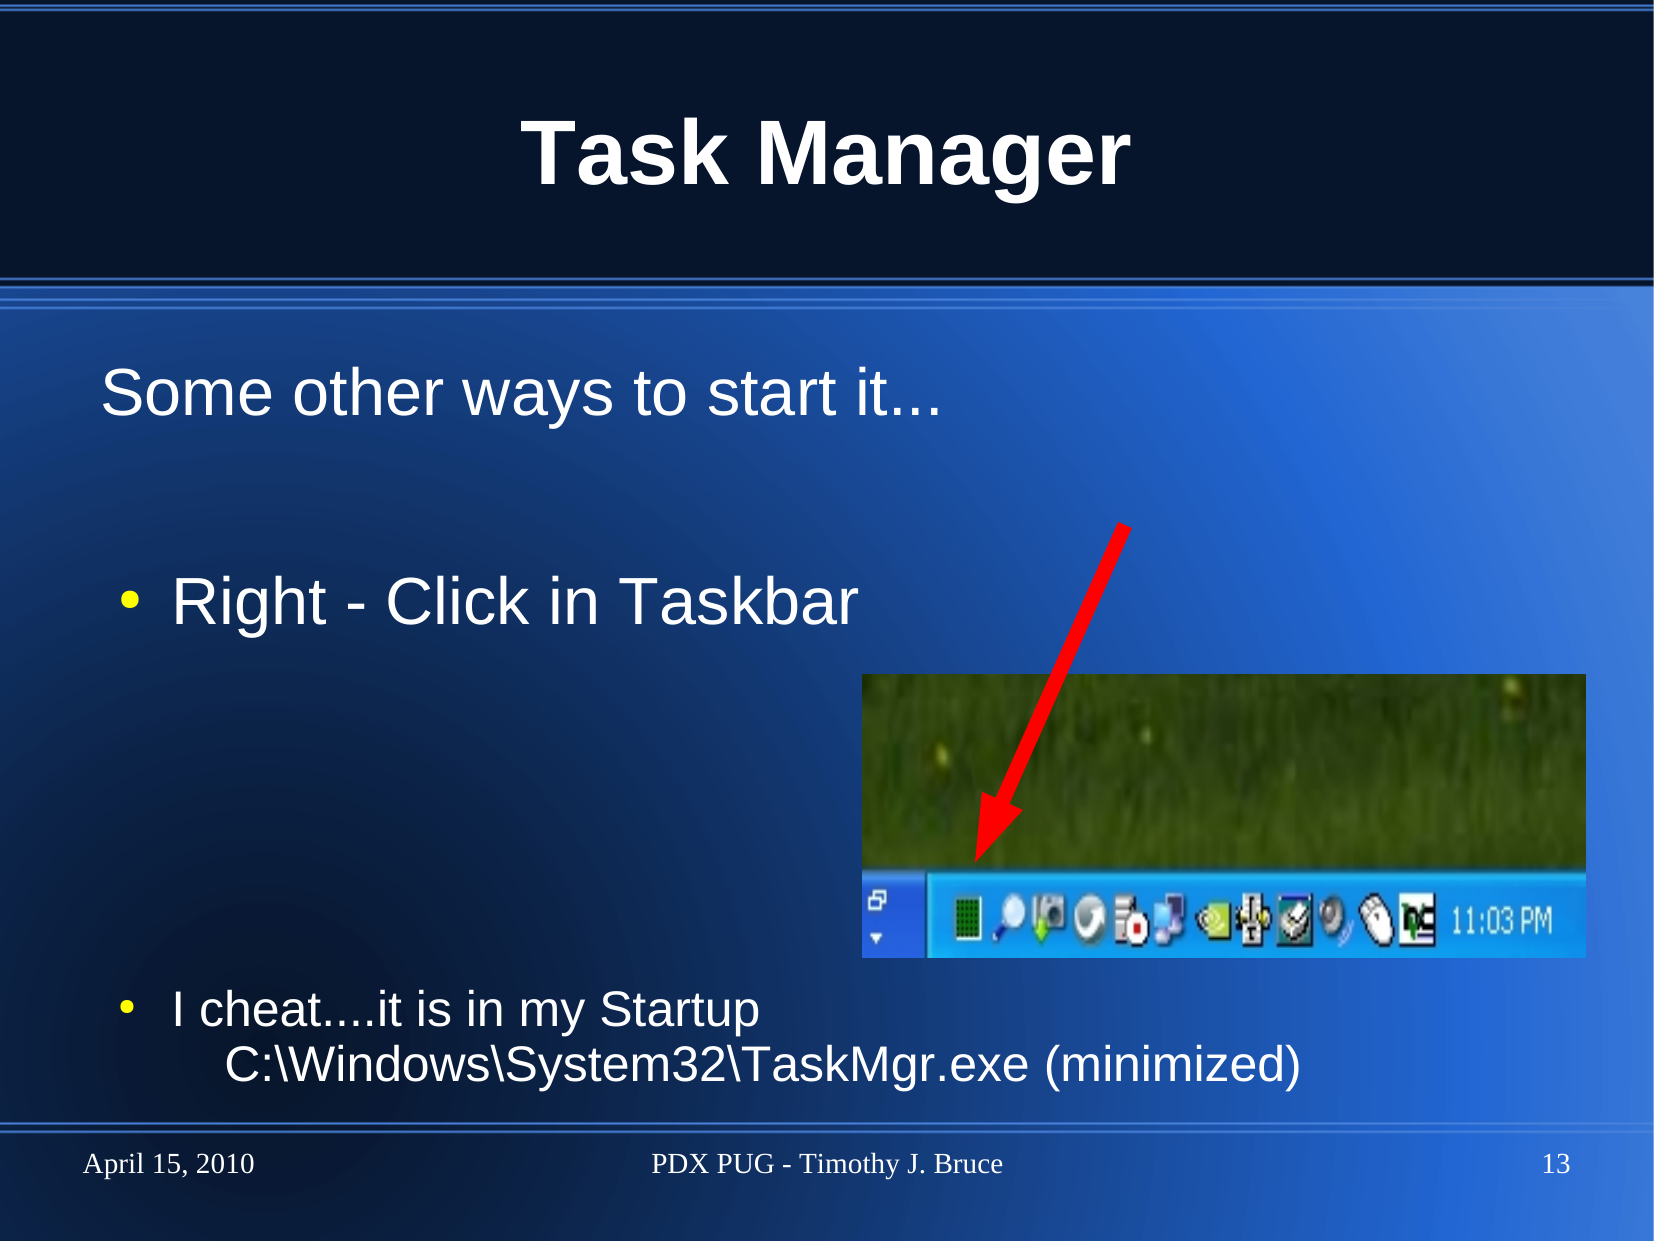

# Task Manager
Some other ways to start it...
Right - Click in Taskbar
I cheat....it is in my Startup
C:\Windows\System32\TaskMgr.exe (minimized)
April 15, 2010
PDX PUG - Timothy J. Bruce
13